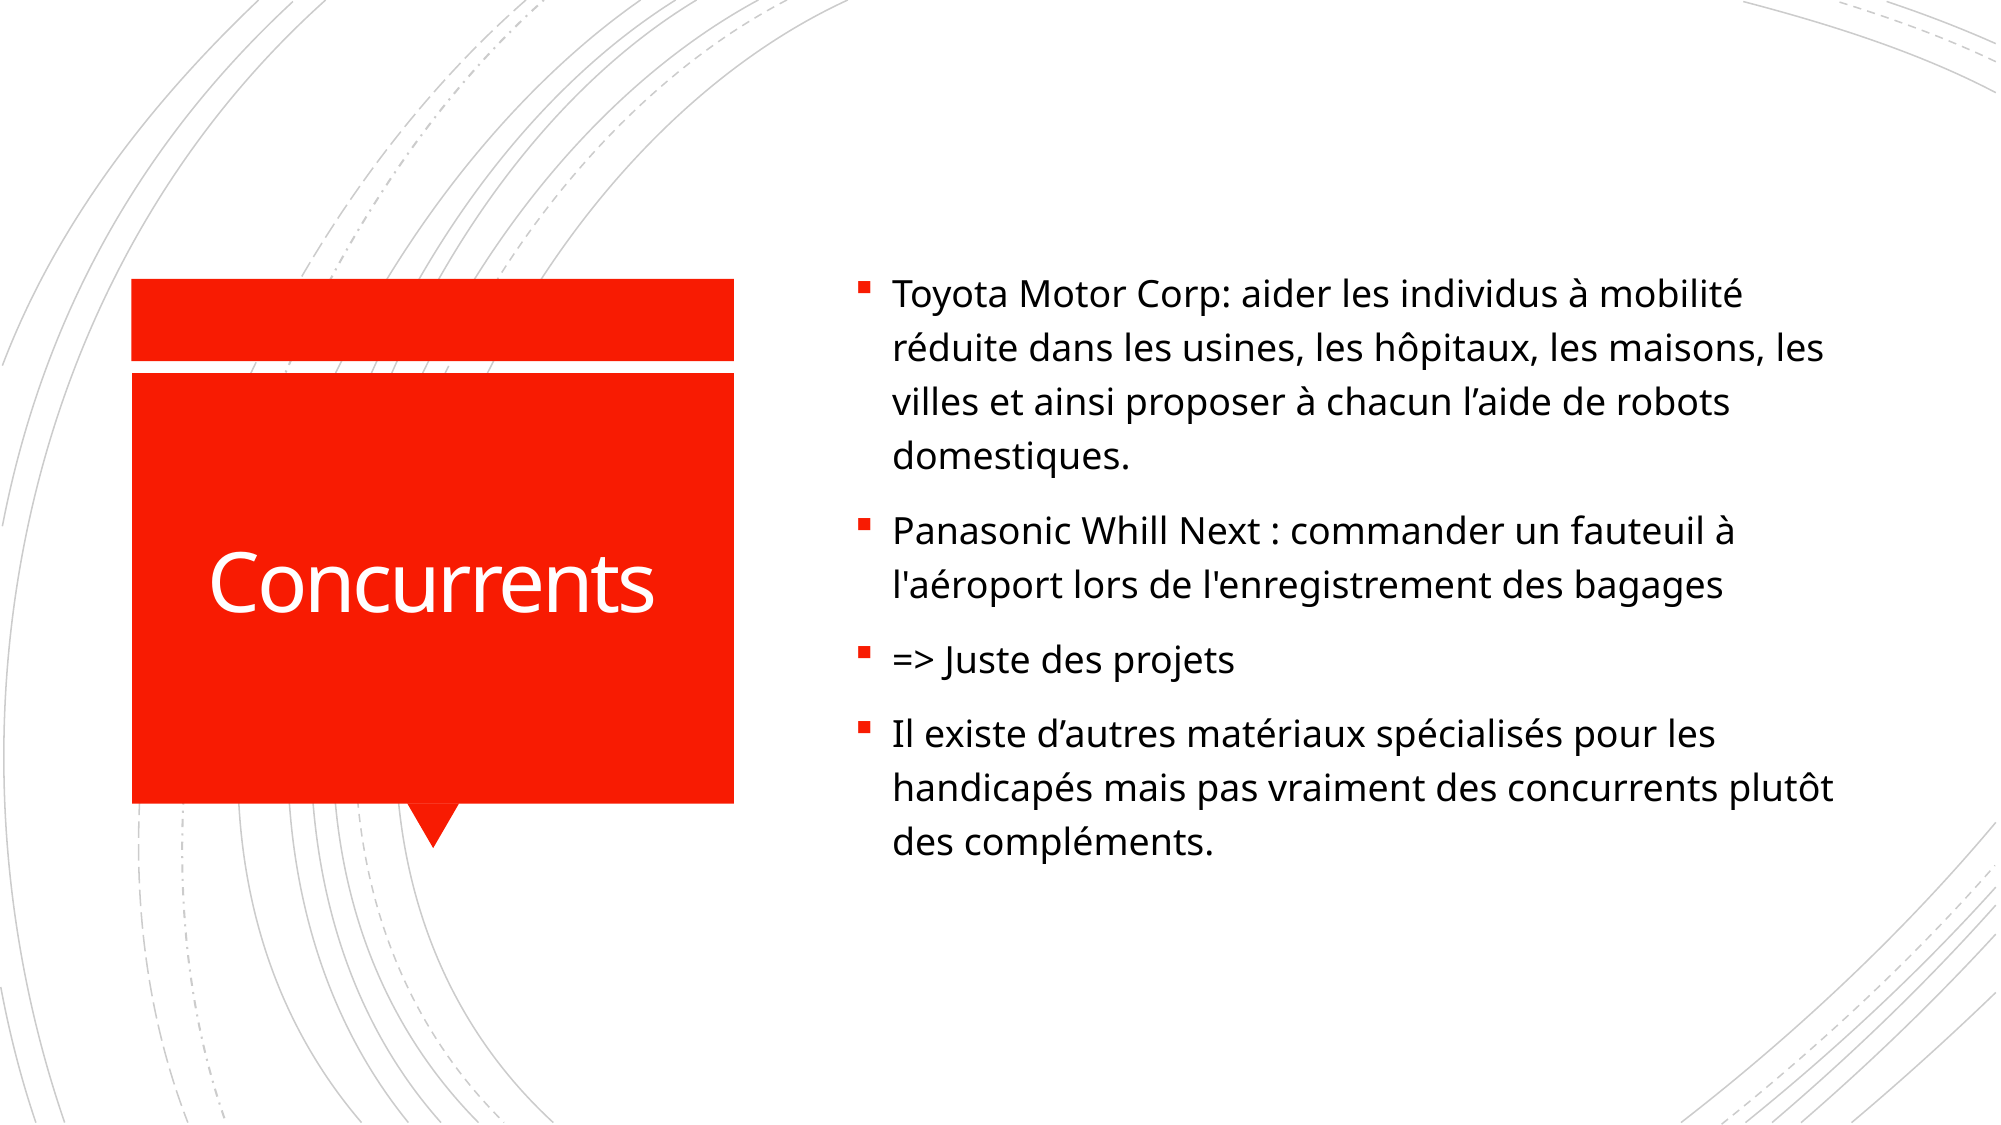

Toyota Motor Corp: aider les individus à mobilité réduite dans les usines, les hôpitaux, les maisons, les villes et ainsi proposer à chacun l’aide de robots domestiques.
Panasonic Whill Next : commander un fauteuil à l'aéroport lors de l'enregistrement des bagages
=> Juste des projets
Il existe d’autres matériaux spécialisés pour les handicapés mais pas vraiment des concurrents plutôt des compléments.
# Concurrents